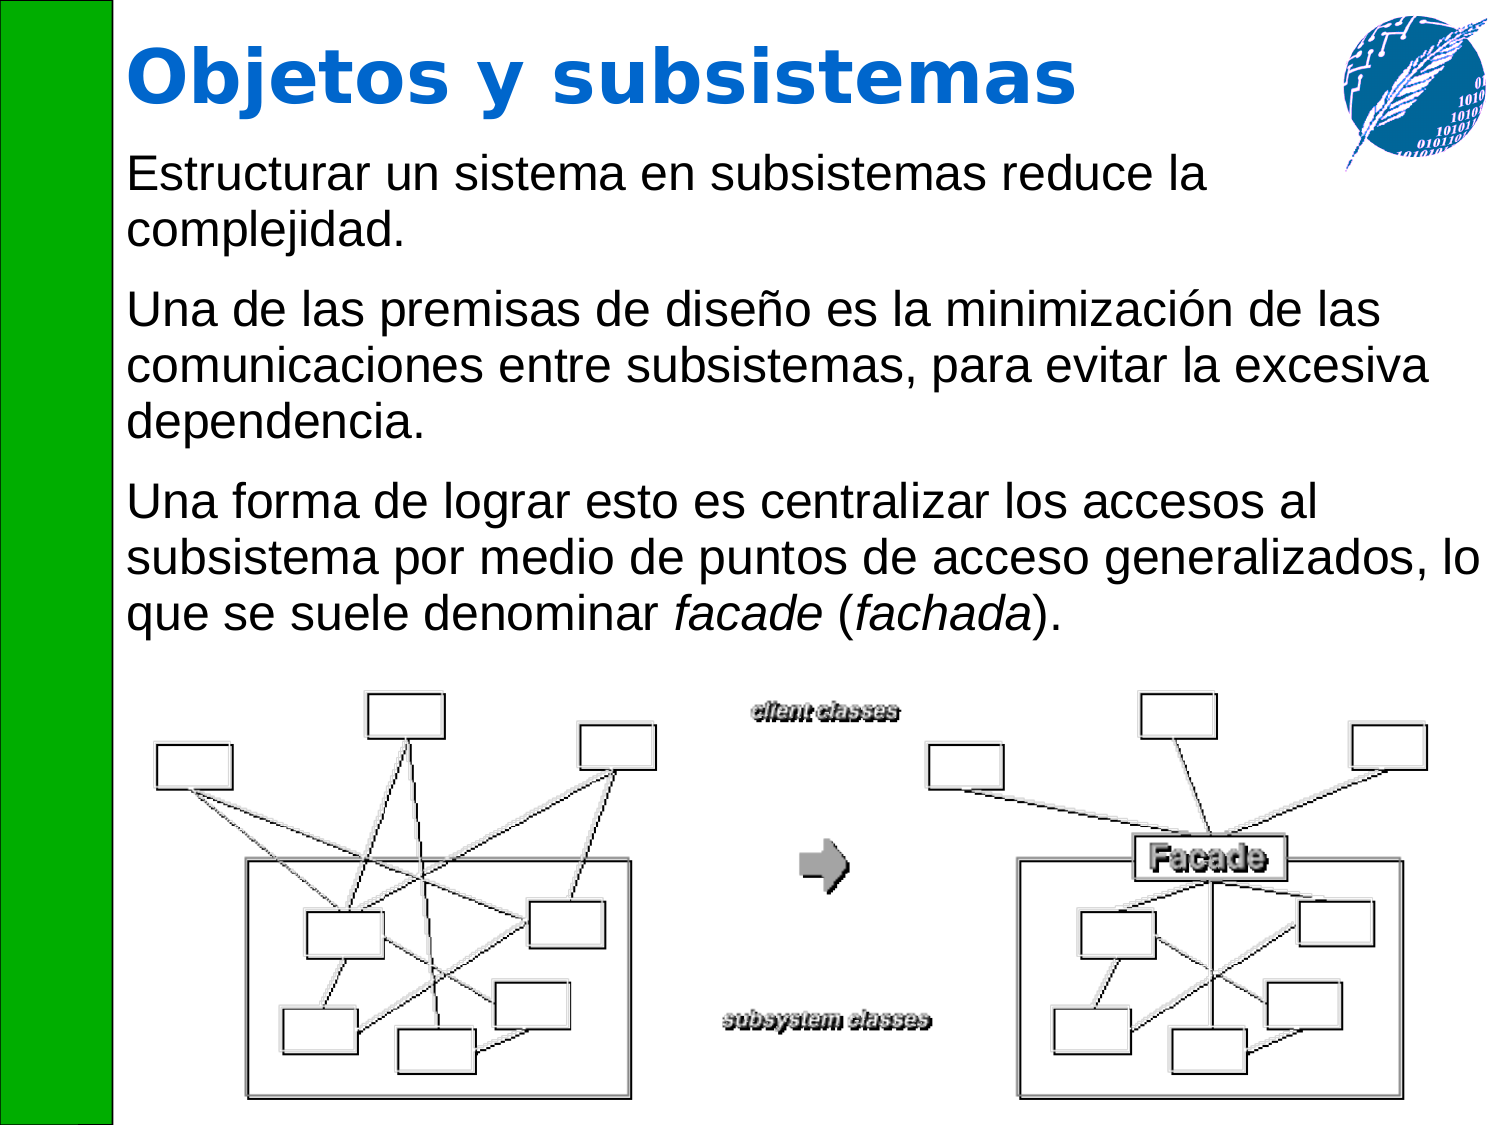

# Objetos y subsistemas
Estructurar un sistema en subsistemas reduce la complejidad.
Una de las premisas de diseño es la minimización de las comunicaciones entre subsistemas, para evitar la excesiva dependencia.
Una forma de lograr esto es centralizar los accesos al subsistema por medio de puntos de acceso generalizados, lo que se suele denominar facade (fachada).